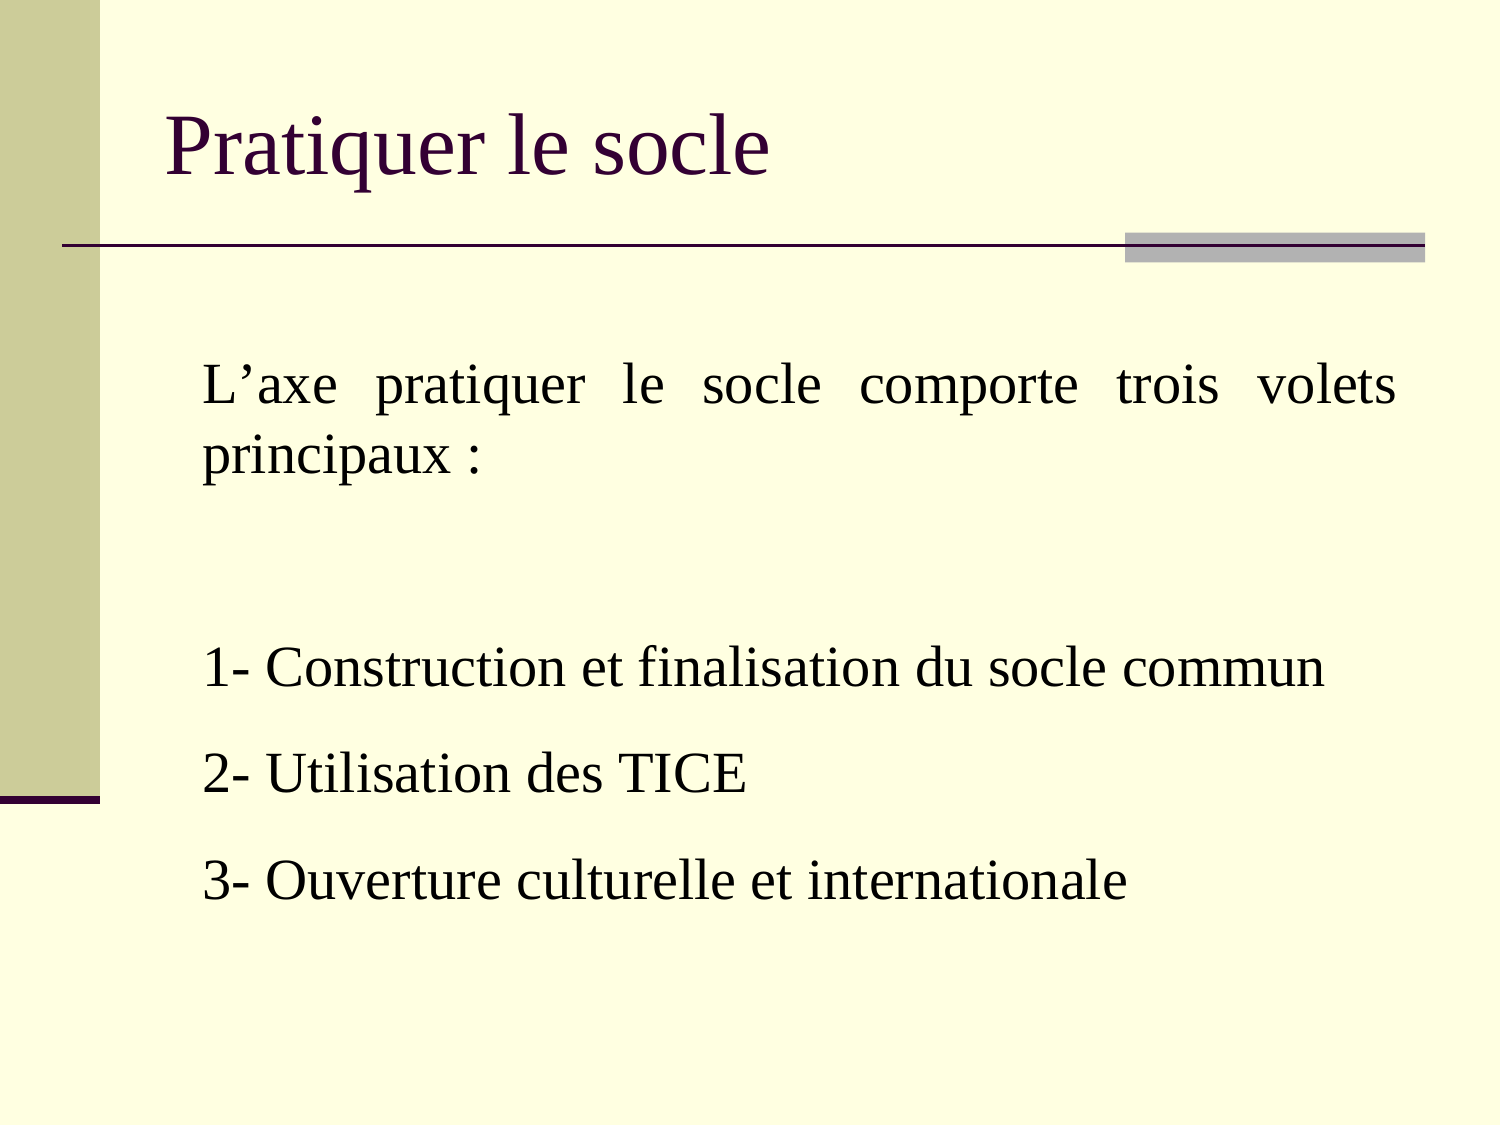

# Pratiquer le socle
L’axe pratiquer le socle comporte trois volets principaux :
1- Construction et finalisation du socle commun
2- Utilisation des TICE
3- Ouverture culturelle et internationale